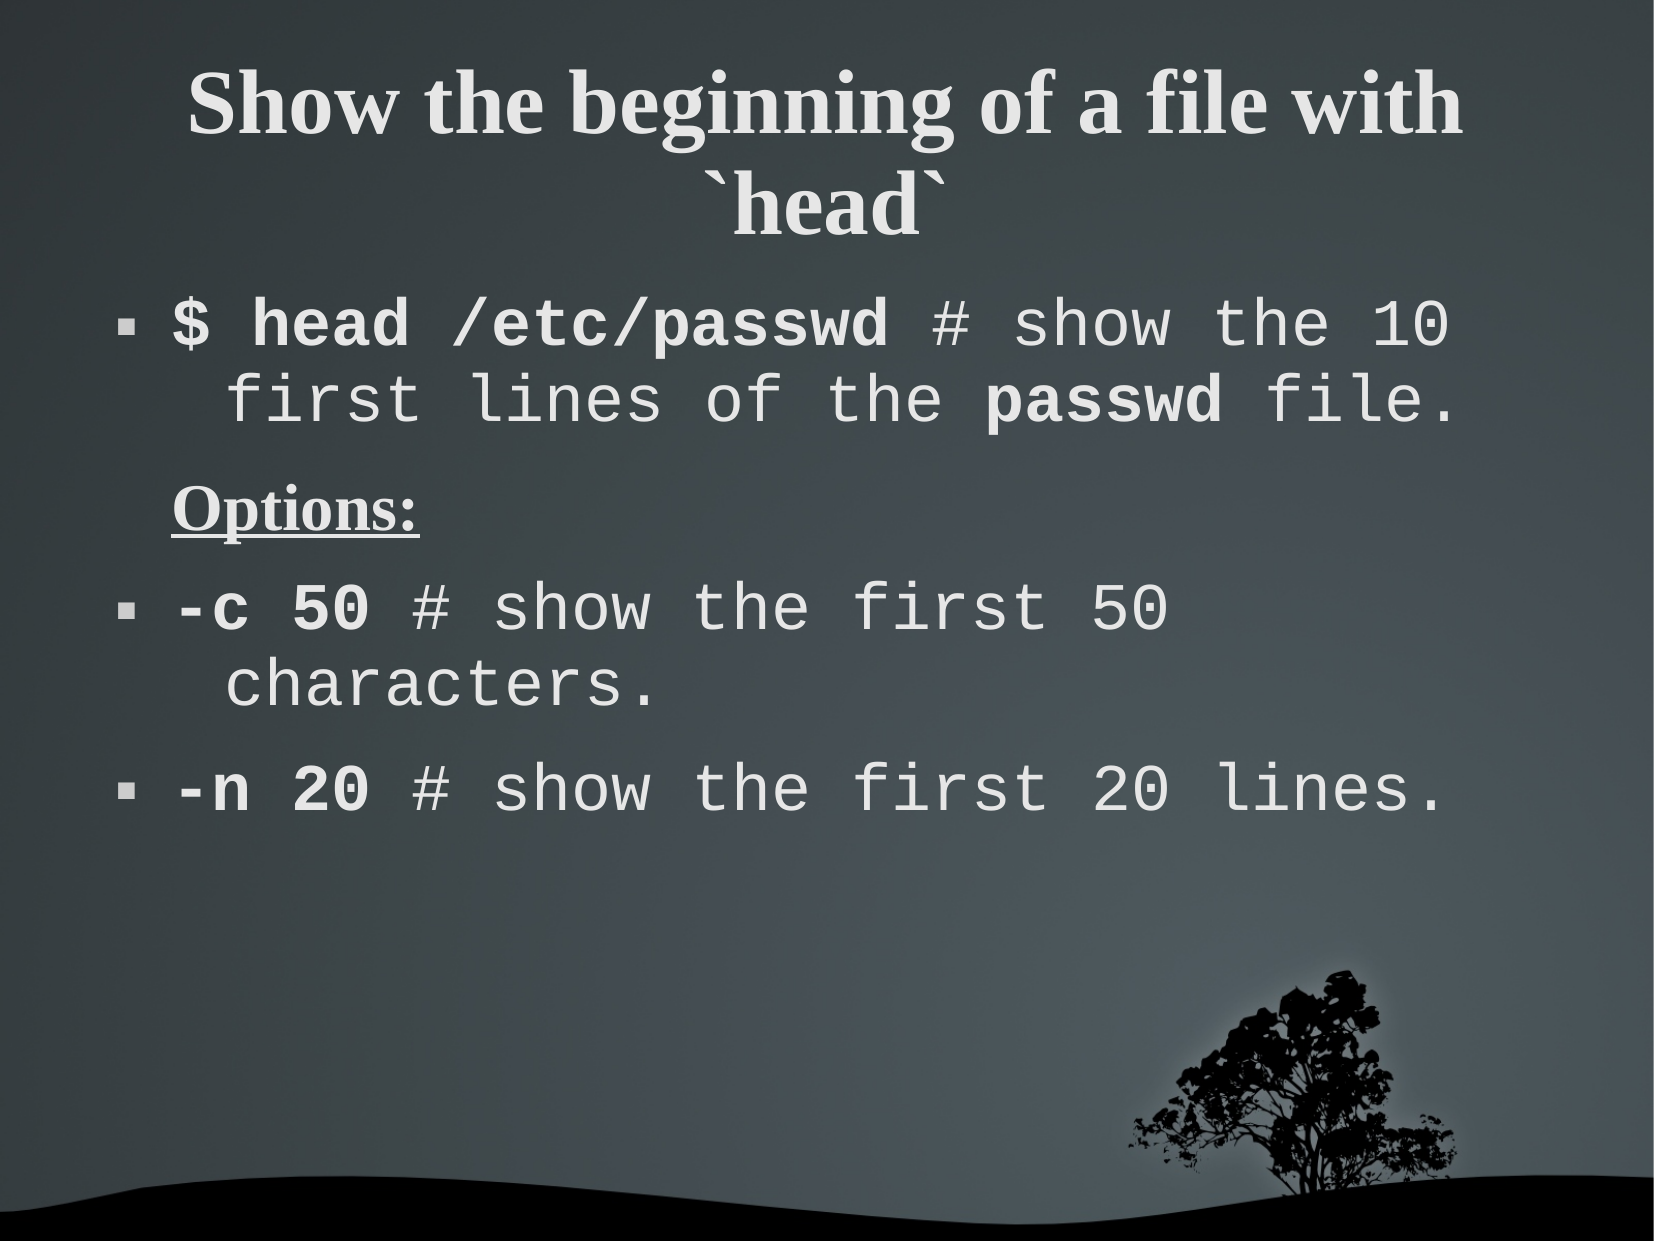

# Show the beginning of a file with `head`
$ head /etc/passwd # show the 10 first lines of the passwd file.
Options:
-c 50 # show the first 50 characters.
-n 20 # show the first 20 lines.